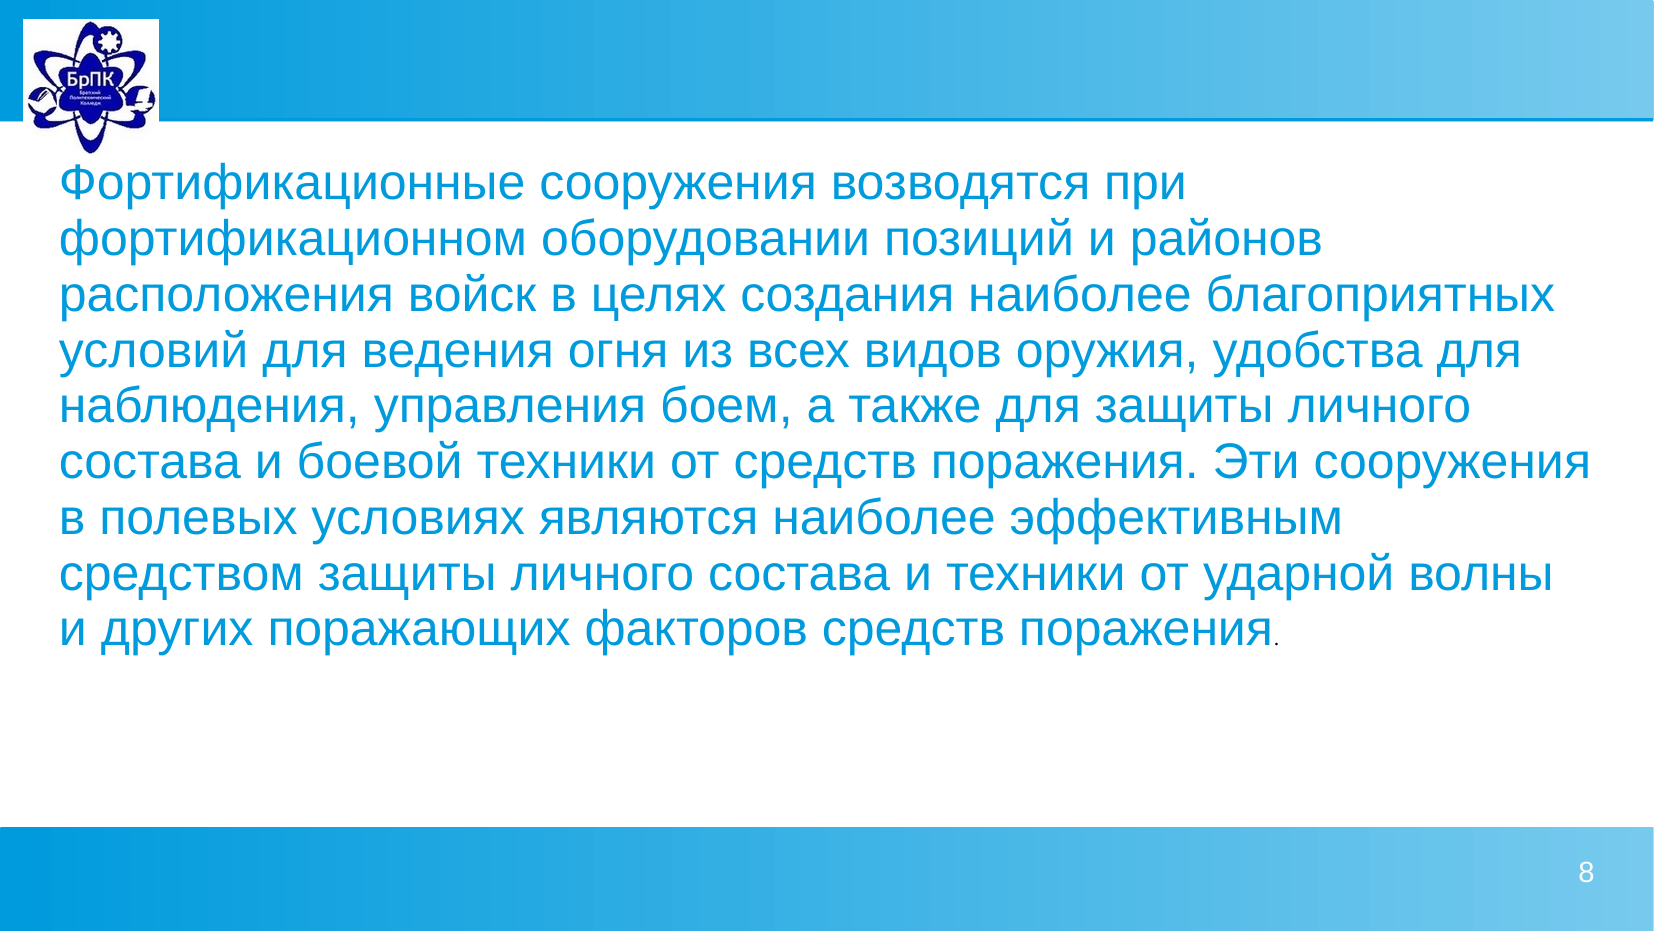

# Фортификационные сооружения возводятся при фортификационном оборудовании позиций и районов расположения войск в целях создания наиболее благоприятных условий для ведения огня из всех видов оружия, удобства для наблюдения, управления боем, а также для защиты личного состава и боевой техники от средств поражения. Эти сооружения в полевых условиях являются наиболее эффективным средством защиты личного состава и техники от ударной волны и других поражающих факторов средств поражения.
8